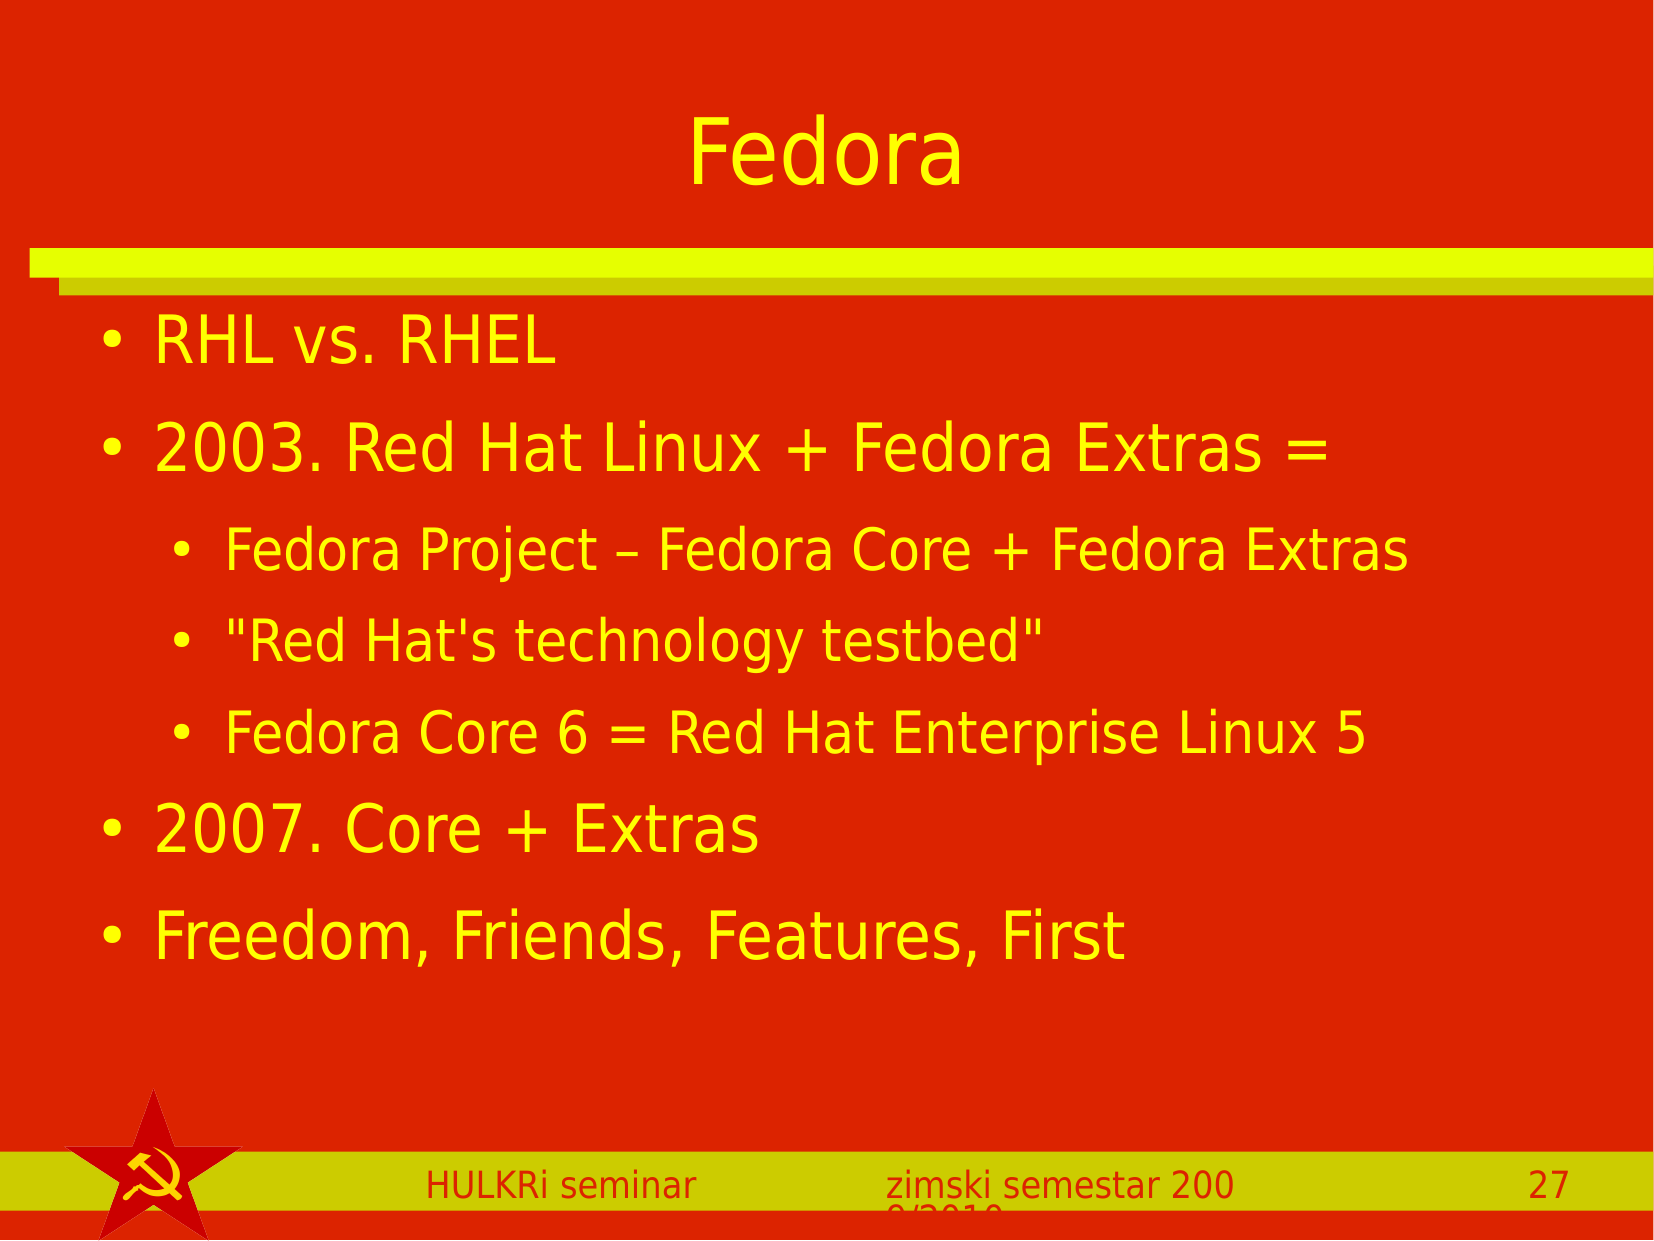

# Fedora
RHL vs. RHEL
2003. Red Hat Linux + Fedora Extras =
Fedora Project – Fedora Core + Fedora Extras
"Red Hat's technology testbed"
Fedora Core 6 = Red Hat Enterprise Linux 5
2007. Core + Extras
Freedom, Friends, Features, First
HULKRi seminar
zimski semestar 2009/2010.
27